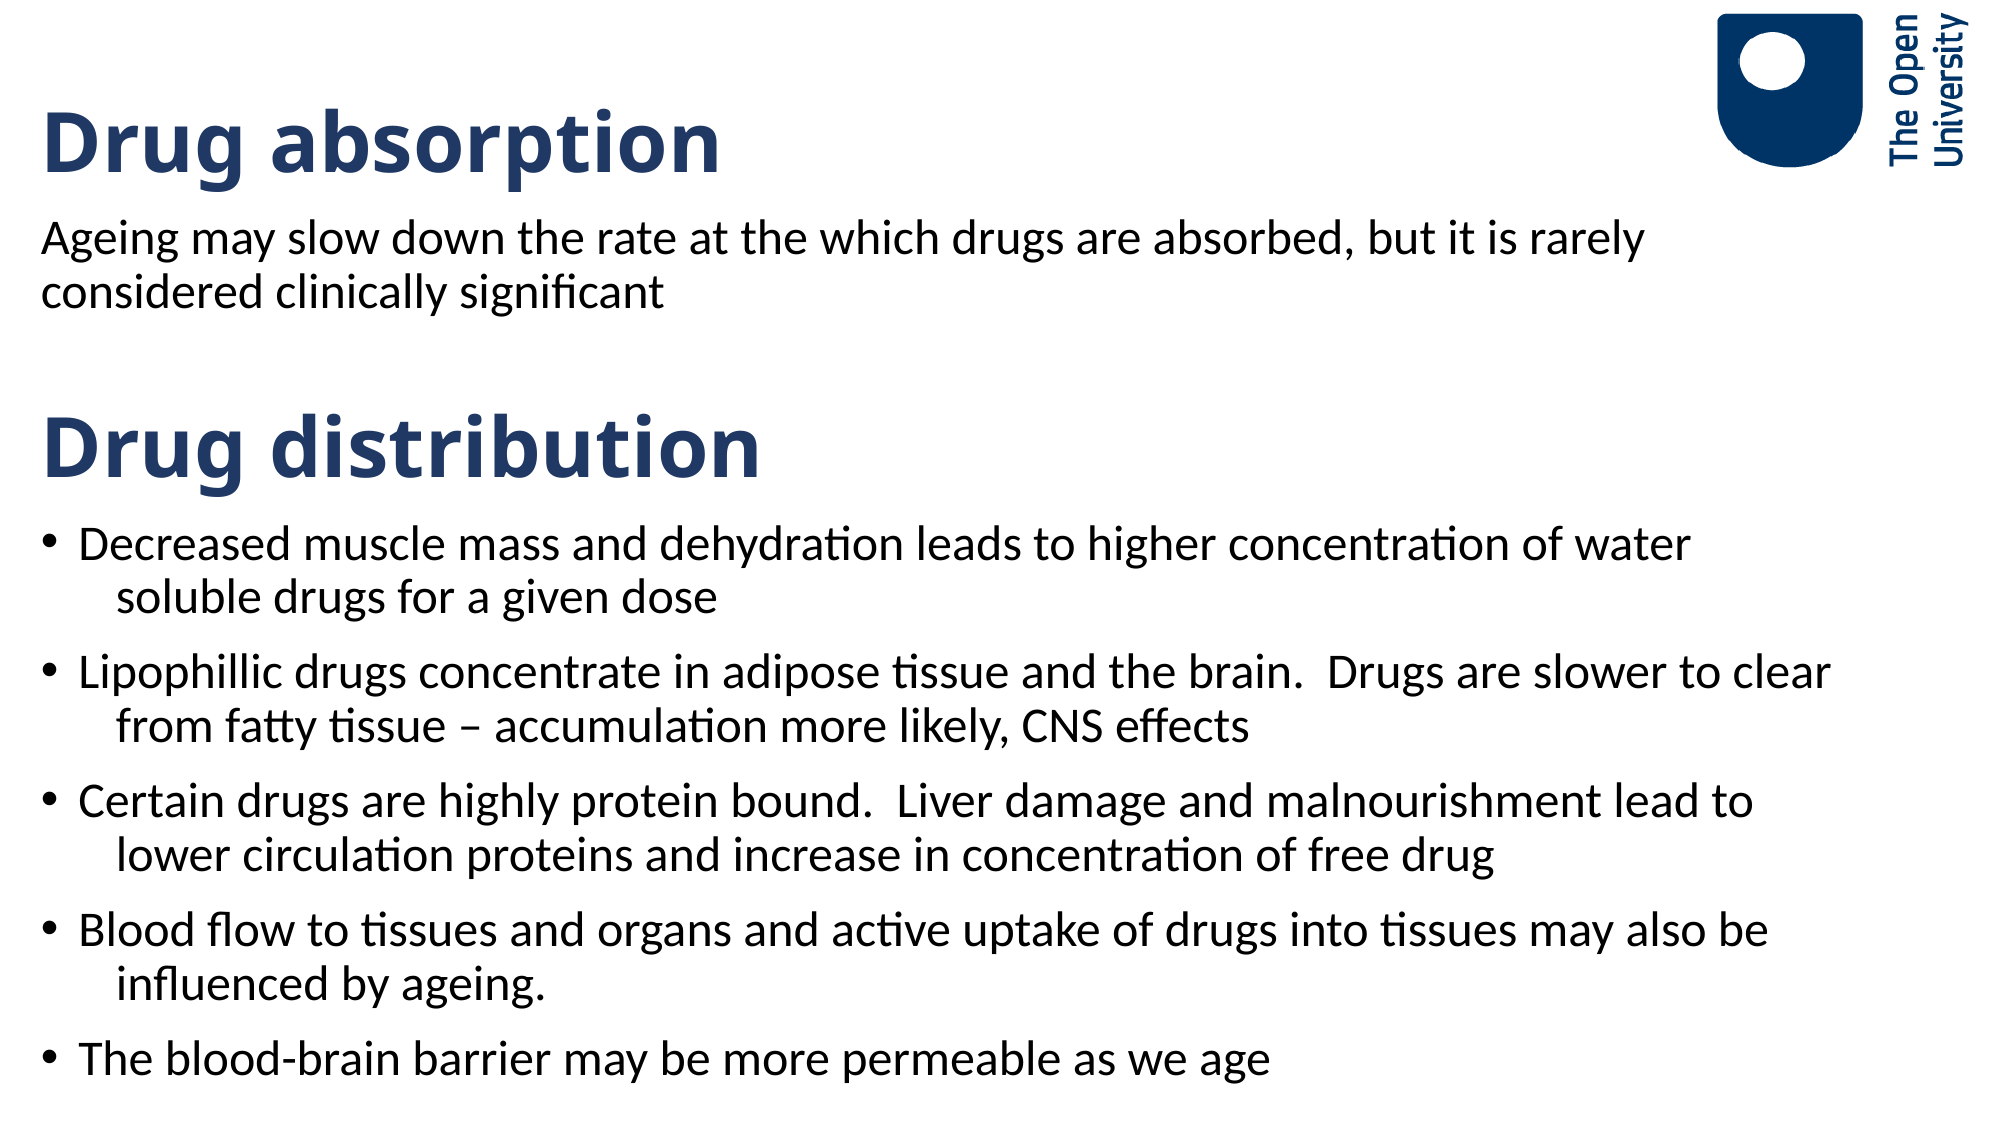

# Drug absorption
Ageing may slow down the rate at the which drugs are absorbed, but it is rarely considered clinically significant
Drug distribution
Decreased muscle mass and dehydration leads to higher concentration of water soluble drugs for a given dose
Lipophillic drugs concentrate in adipose tissue and the brain. Drugs are slower to clear from fatty tissue – accumulation more likely, CNS effects
Certain drugs are highly protein bound. Liver damage and malnourishment lead to lower circulation proteins and increase in concentration of free drug
Blood flow to tissues and organs and active uptake of drugs into tissues may also be influenced by ageing.
The blood-brain barrier may be more permeable as we age